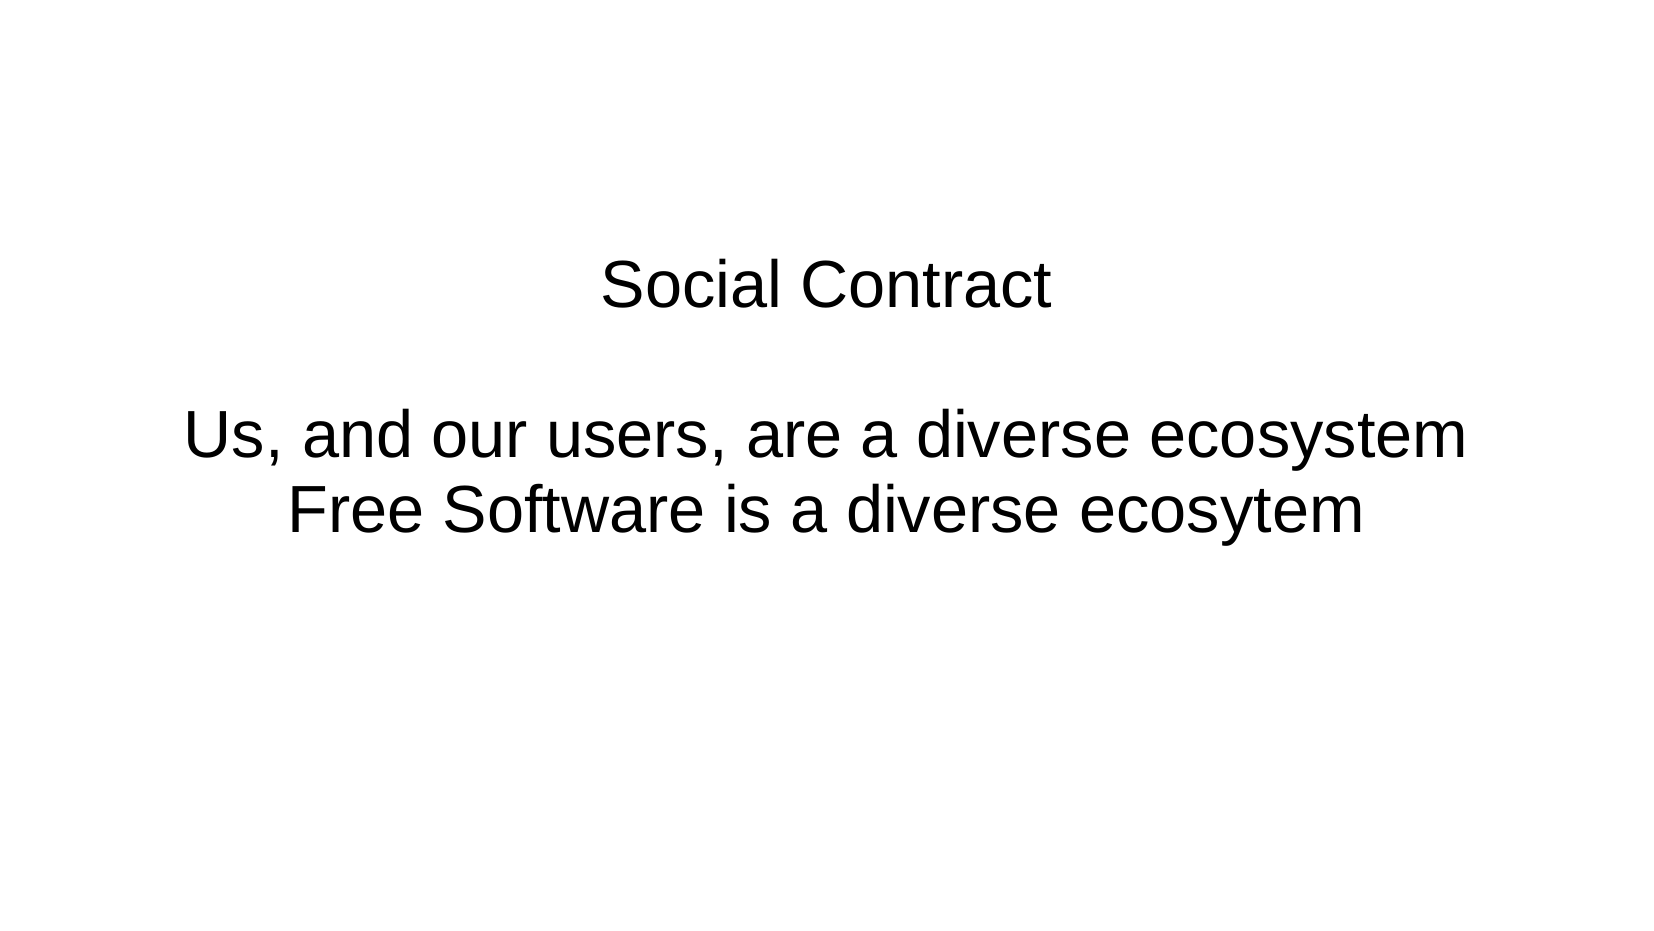

# Social Contract
Us, and our users, are a diverse ecosystem
Free Software is a diverse ecosytem